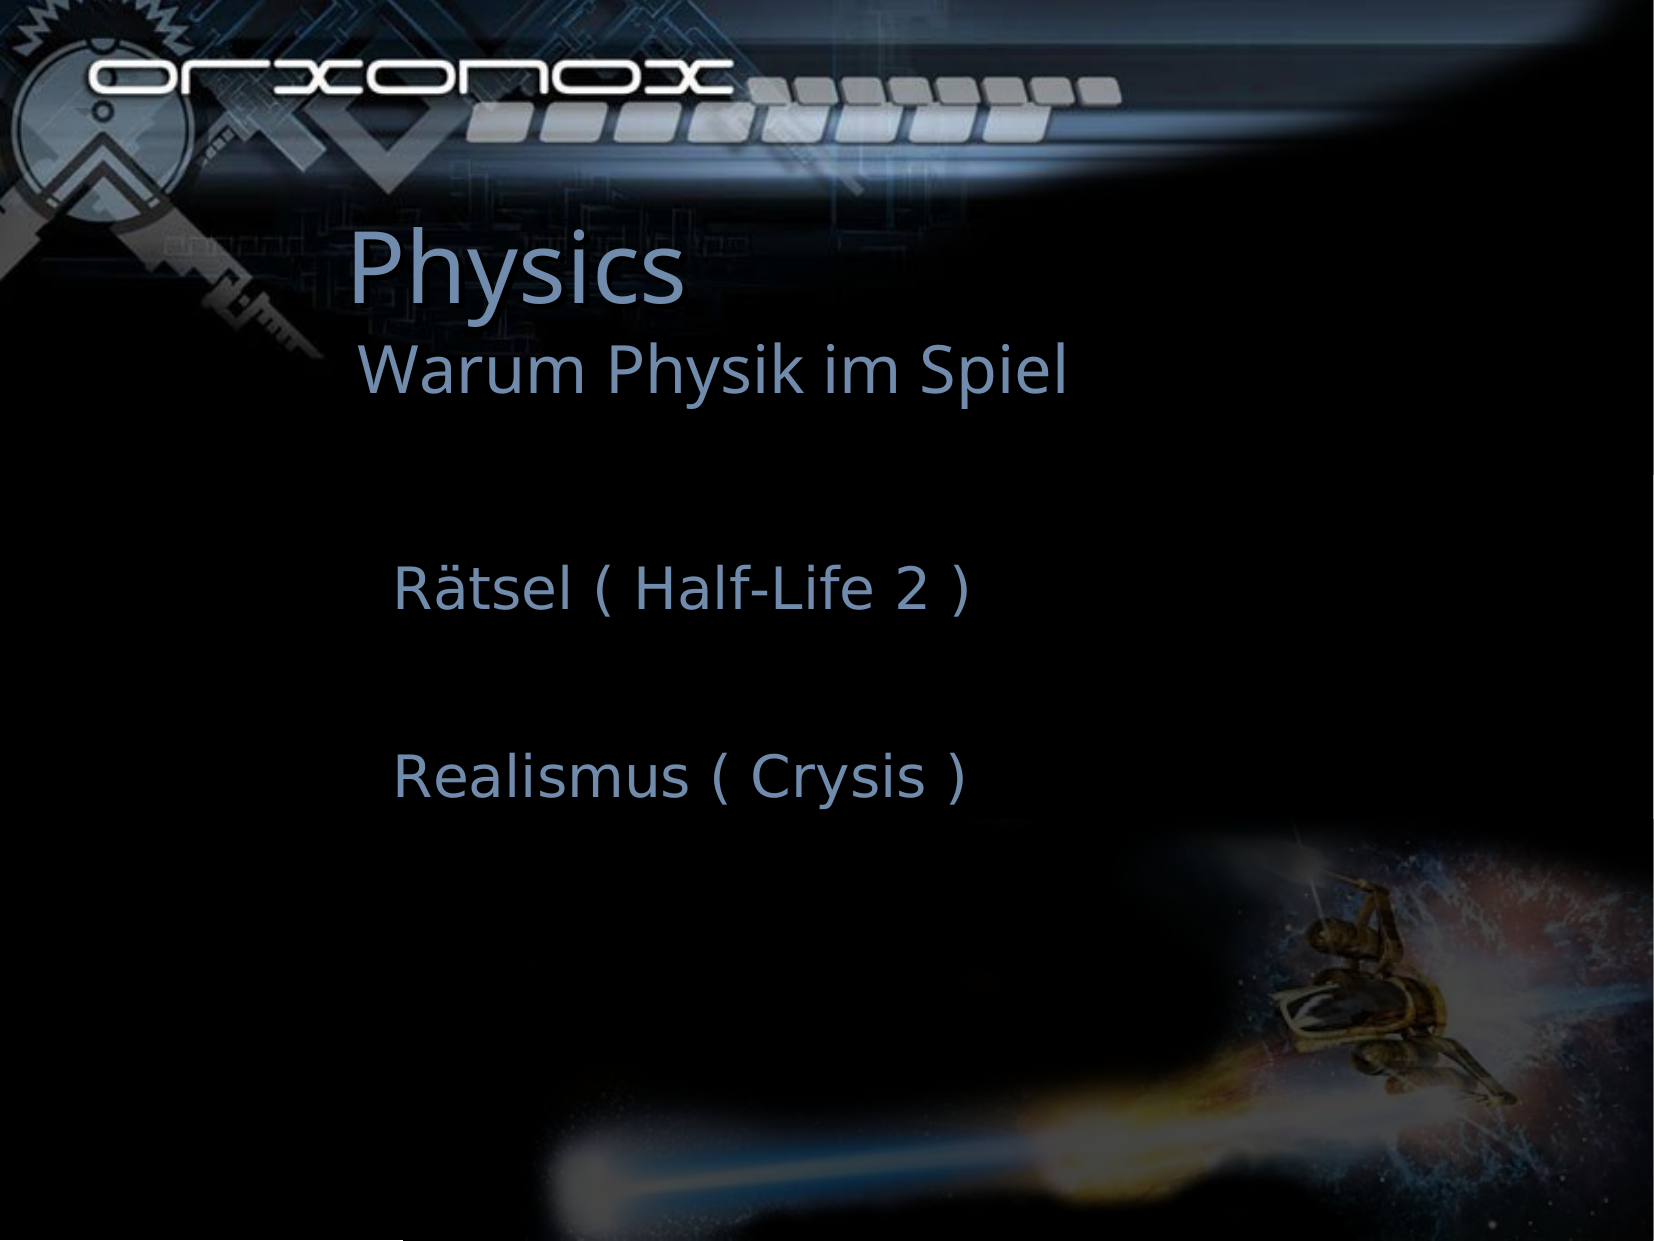

Physics
Warum Physik im Spiel
Rätsel ( Half-Life 2 )
Realismus ( Crysis )